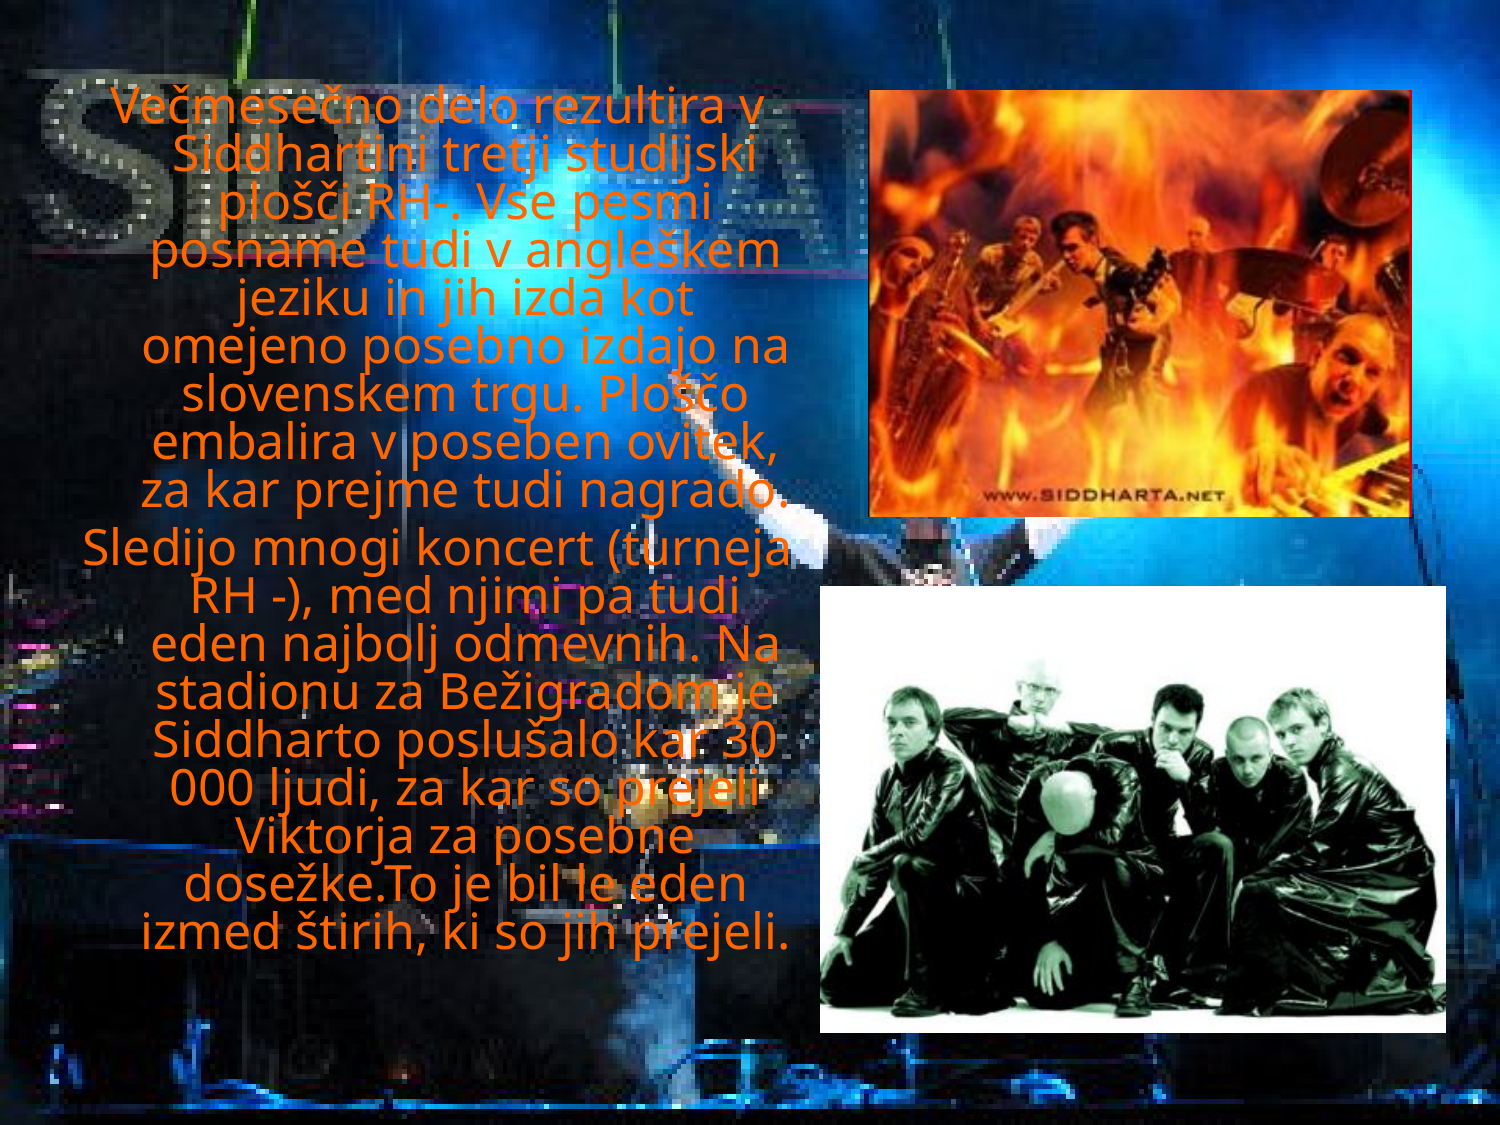

# Večmesečno delo rezultira v Siddhartini tretji studijski plošči RH-. Vse pesmi posname tudi v angleškem jeziku in jih izda kot omejeno posebno izdajo na slovenskem trgu. Ploščo embalira v poseben ovitek, za kar prejme tudi nagrado.
Sledijo mnogi koncert (turneja RH -), med njimi pa tudi eden najbolj odmevnih. Na stadionu za Bežigradom je Siddharto poslušalo kar 30 000 ljudi, za kar so prejeli Viktorja za posebne dosežke.To je bil le eden izmed štirih, ki so jih prejeli.